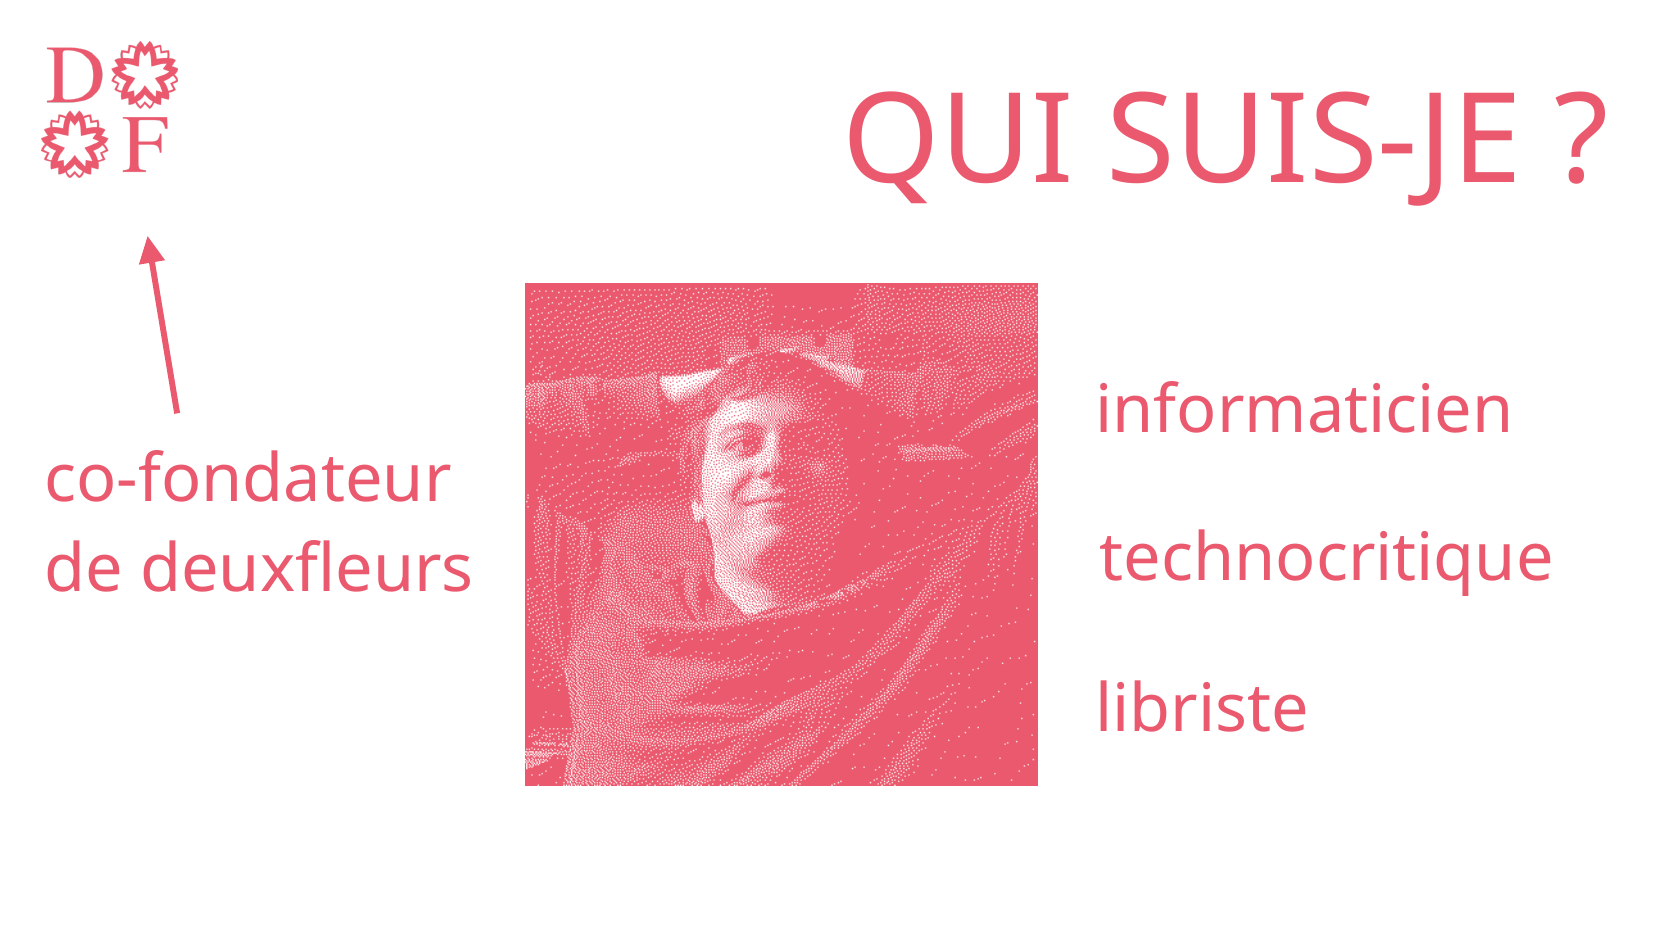

QUI SUIS-JE ?
informaticien
co-fondateur de deuxfleurs
technocritique
libriste